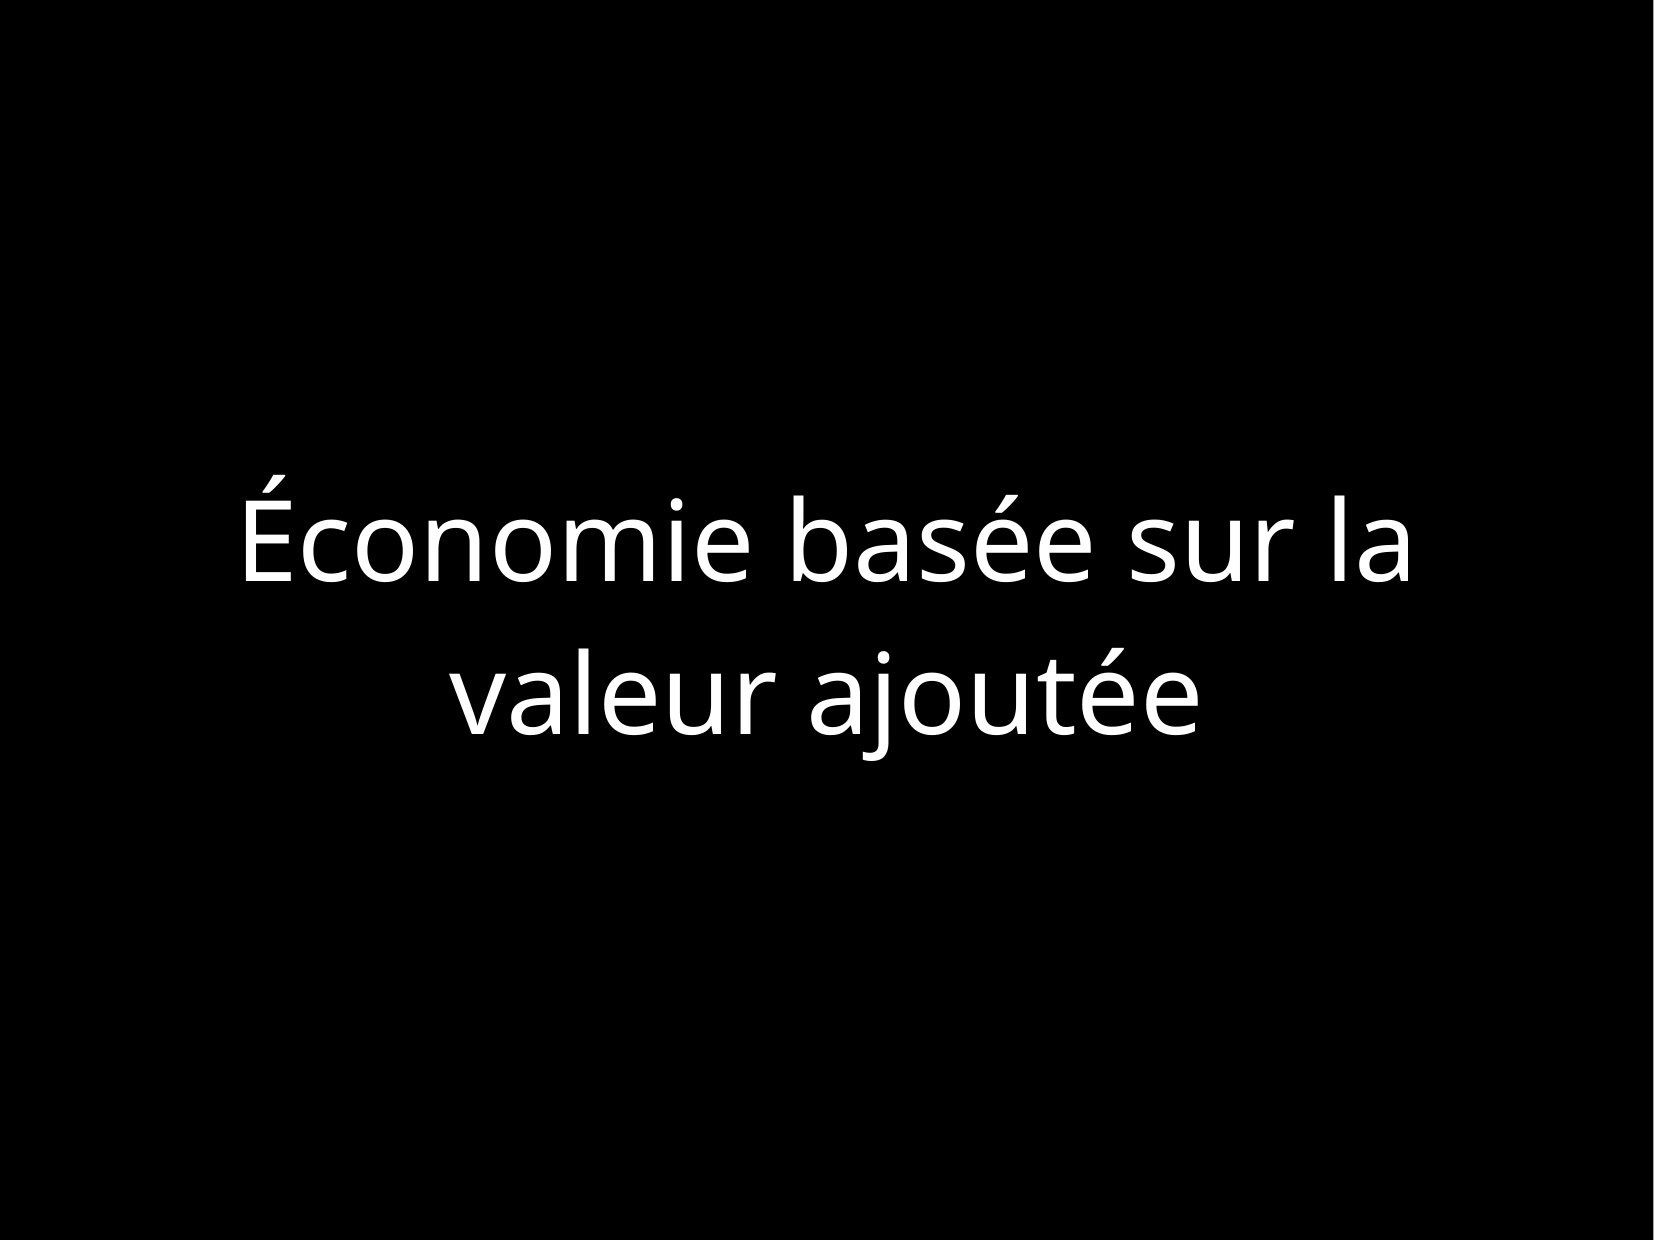

# Économie basée sur la valeur ajoutée